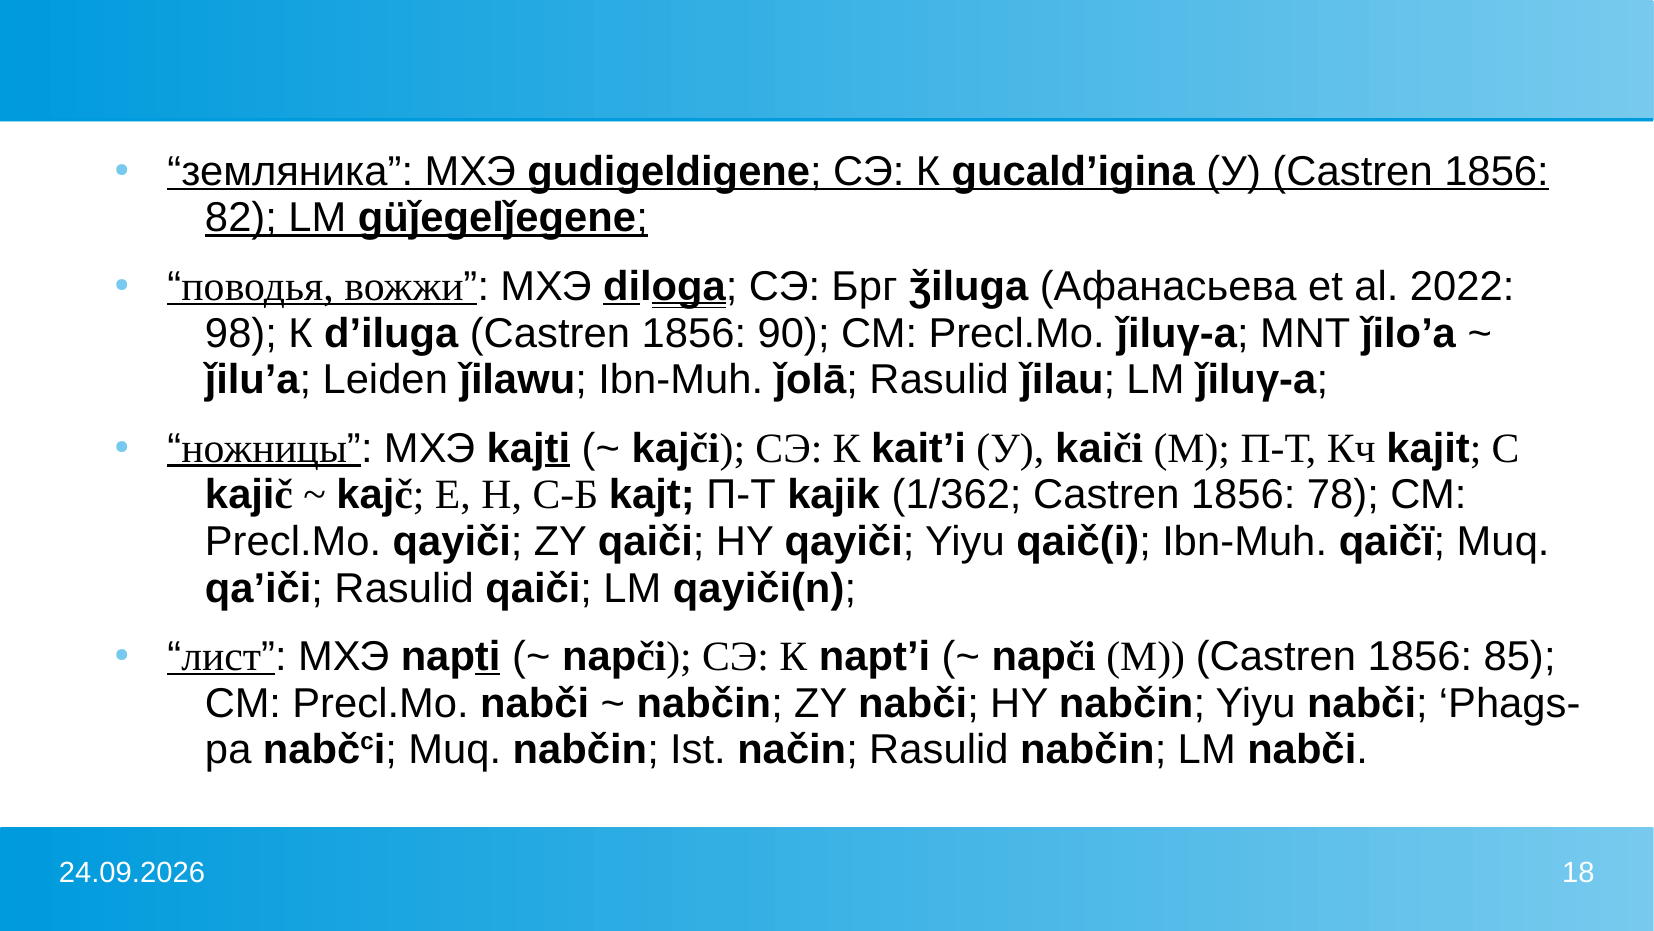

#
“земляника”: МХЭ gudigeldigene; СЭ: К gucald’igina (У) (Castren 1856: 82); LM güǰegelǰegene;
“поводья, вожжи”: МХЭ diloga; СЭ: Брг ǯiluga (Афанасьева et al. 2022: 98); К d’iluga (Castren 1856: 90); СМ: Precl.Mo. ǰiluγ-a; MNT ǰilo’a ~ ǰilu’a; Leiden ǰilawu; Ibn-Muh. ǰolā; Rasulid ǰilau; LM ǰiluγ-a;
“ножницы”: МХЭ kajti (~ kajči); СЭ: К kait’i (У), kaiči (М); П-Т, Кч kajit; С kajič ~ kajč; Е, Н, С-Б kajt; П-Т kajik (1/362; Castren 1856: 78); СМ: Precl.Mo. qayiči; ZY qaiči; HY qayiči; Yiyu qaič(i); Ibn-Muh. qaičï; Muq. qa’iči; Rasulid qaiči; LM qayiči(n);
“лист”: МХЭ napti (~ napči); СЭ: К napt’i (~ napči (М)) (Castren 1856: 85); СМ: Precl.Mo. nabči ~ nabčin; ZY nabči; HY nabčin; Yiyu nabči; ‘Phags-pa nabčci; Muq. nabčin; Ist. način; Rasulid nabčin; LM nabči.
18